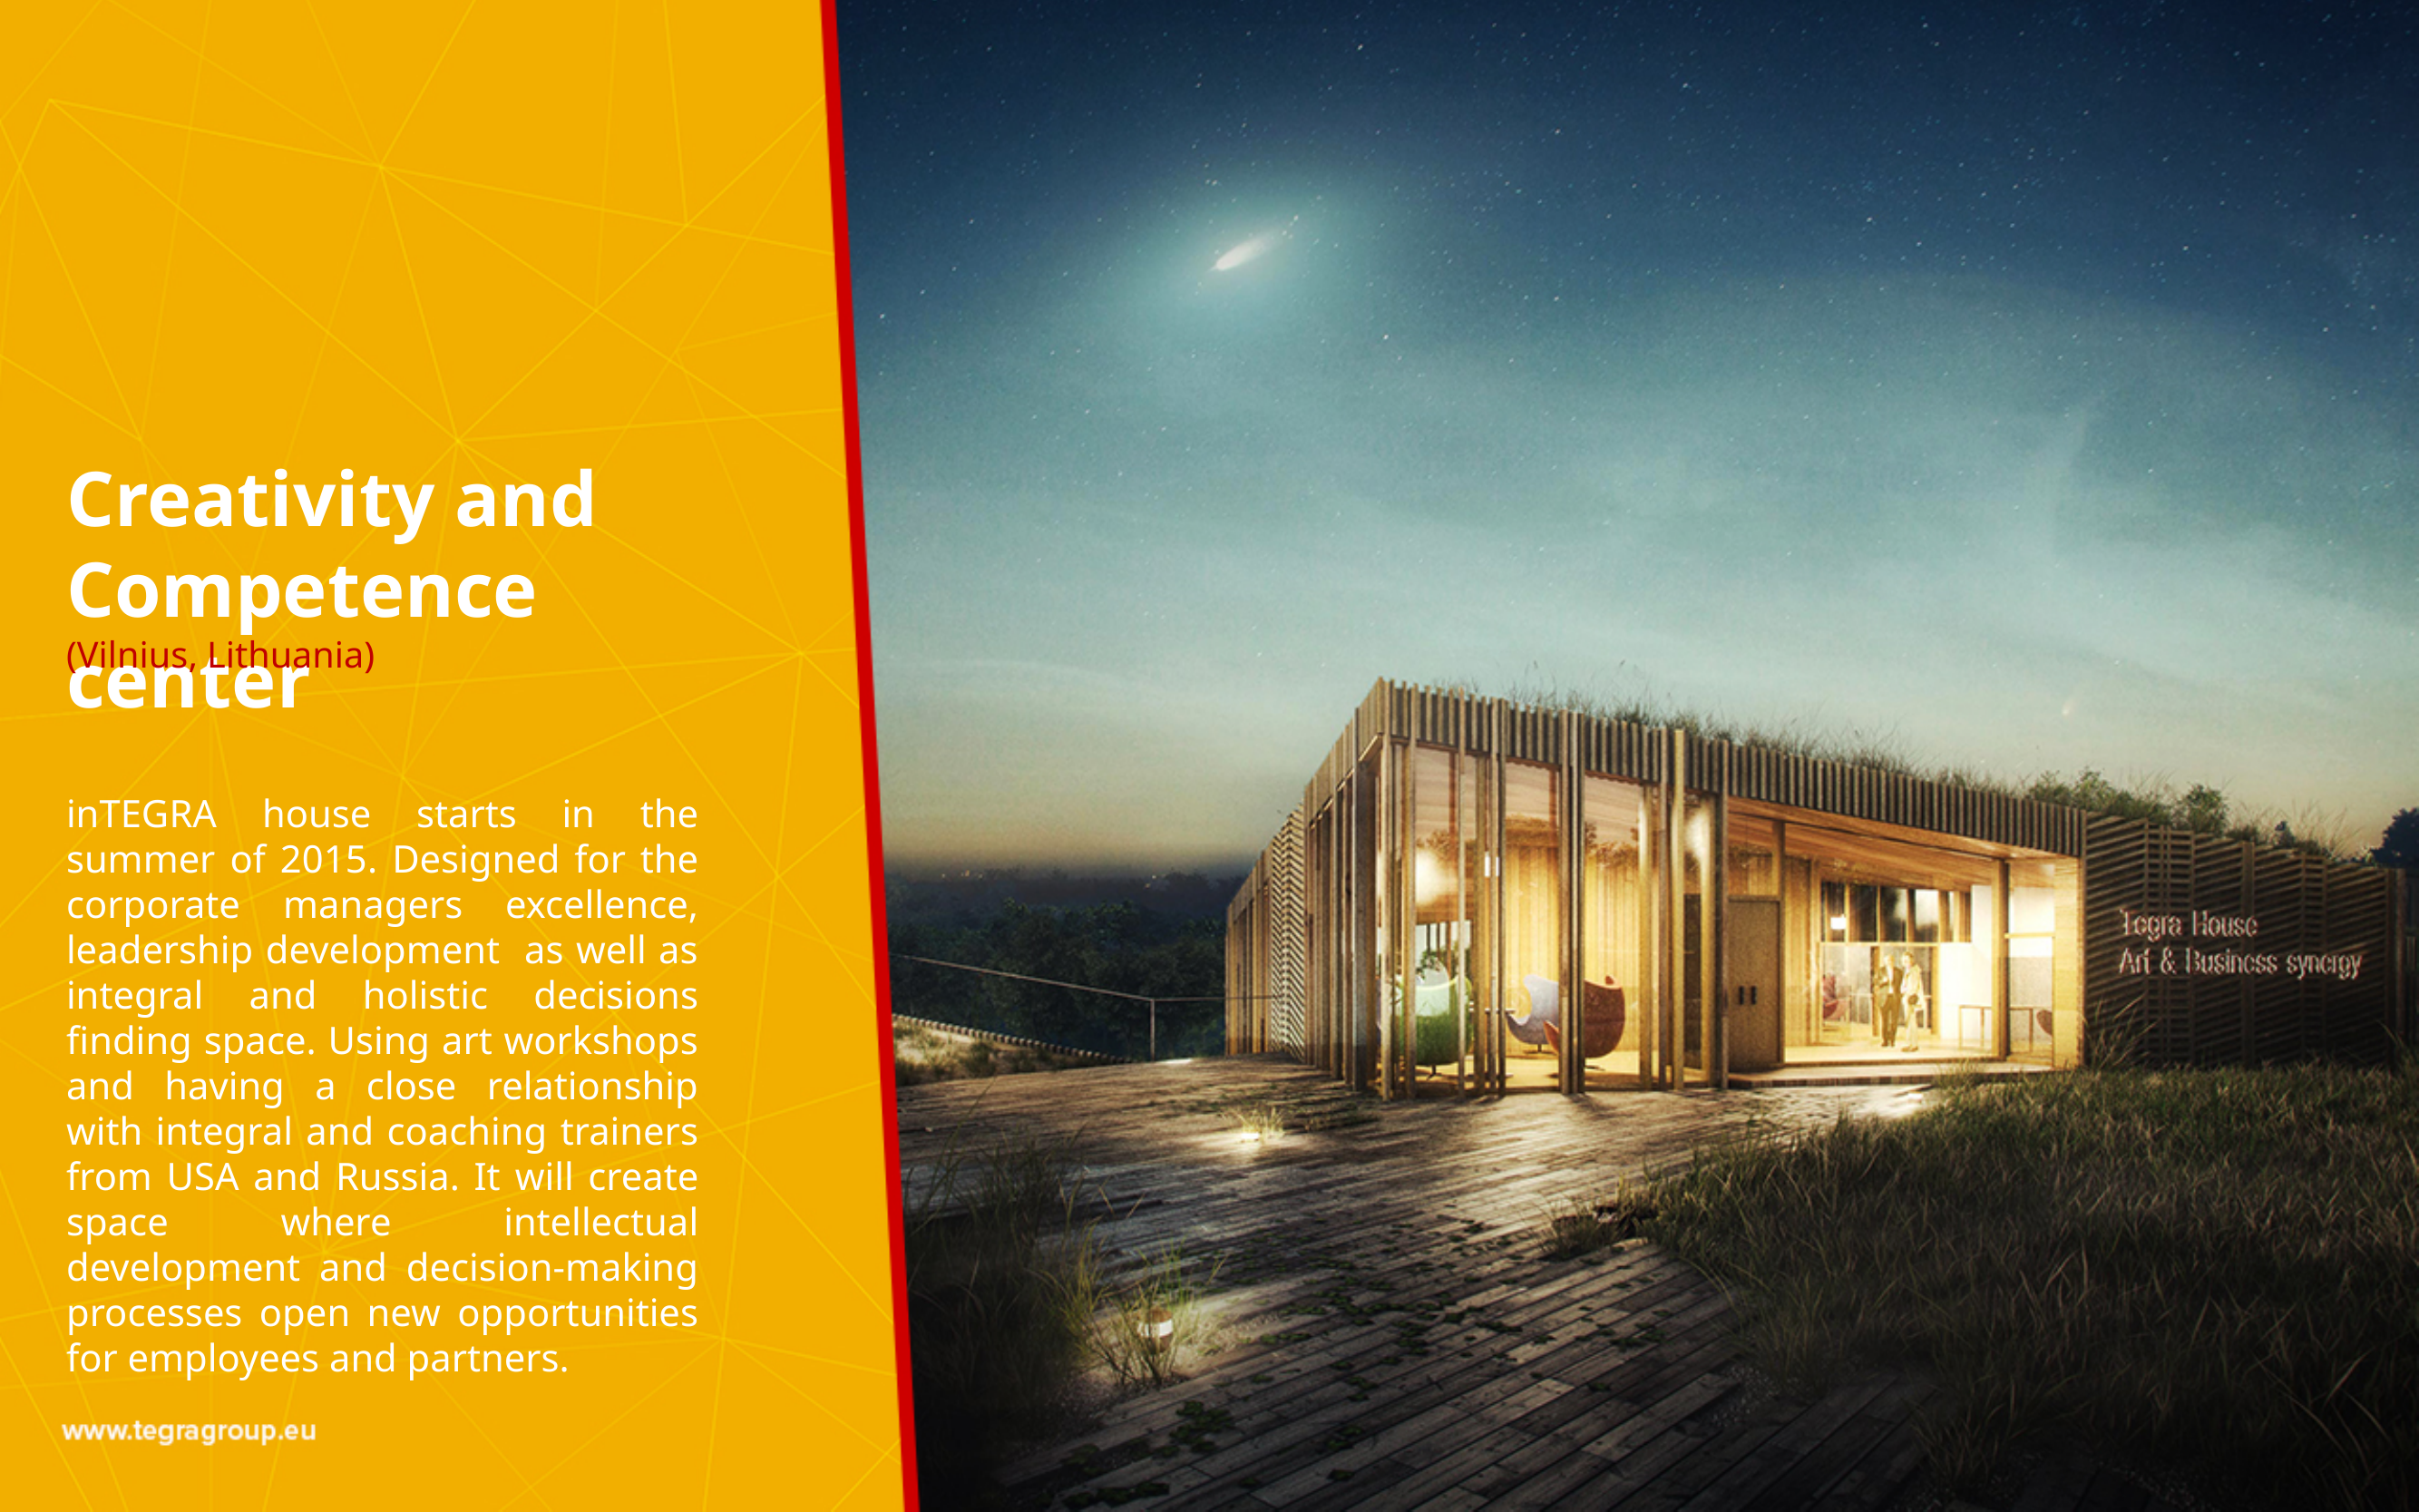

Creativity and Competence center
(Vilnius, Lithuania)
inTEGRA house starts in the summer of 2015. Designed for the corporate managers excellence, leadership development as well as integral and holistic decisions finding space. Using art workshops and having a close relationship with integral and coaching trainers from USA and Russia. It will create space where intellectual development and decision-making processes open new opportunities for employees and partners.